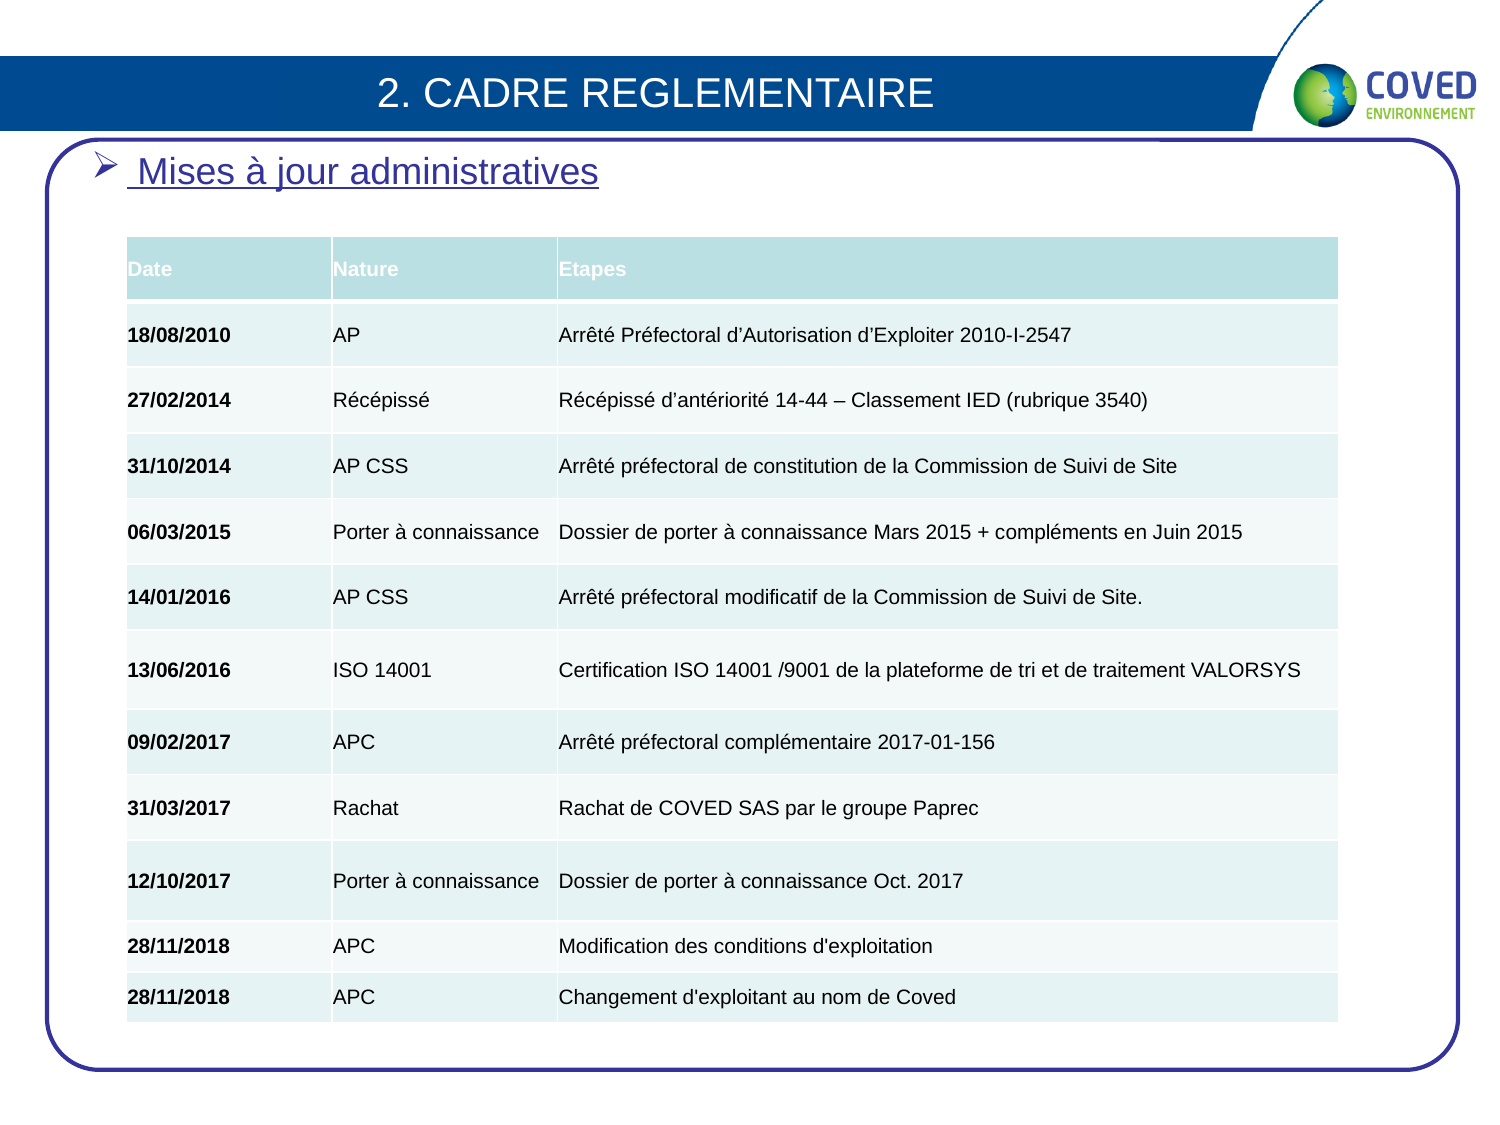

2. CADRE REGLEMENTAIRE
 Mises à jour administratives
| Date | Nature | Etapes |
| --- | --- | --- |
| 18/08/2010 | AP | Arrêté Préfectoral d’Autorisation d’Exploiter 2010-I-2547 |
| 27/02/2014 | Récépissé | Récépissé d’antériorité 14-44 – Classement IED (rubrique 3540) |
| 31/10/2014 | AP CSS | Arrêté préfectoral de constitution de la Commission de Suivi de Site |
| 06/03/2015 | Porter à connaissance | Dossier de porter à connaissance Mars 2015 + compléments en Juin 2015 |
| 14/01/2016 | AP CSS | Arrêté préfectoral modificatif de la Commission de Suivi de Site. |
| 13/06/2016 | ISO 14001 | Certification ISO 14001 /9001 de la plateforme de tri et de traitement VALORSYS |
| 09/02/2017 | APC | Arrêté préfectoral complémentaire 2017-01-156 |
| 31/03/2017 | Rachat | Rachat de COVED SAS par le groupe Paprec |
| 12/10/2017 | Porter à connaissance | Dossier de porter à connaissance Oct. 2017 |
| 28/11/2018 | APC | Modification des conditions d'exploitation |
| 28/11/2018 | APC | Changement d'exploitant au nom de Coved |